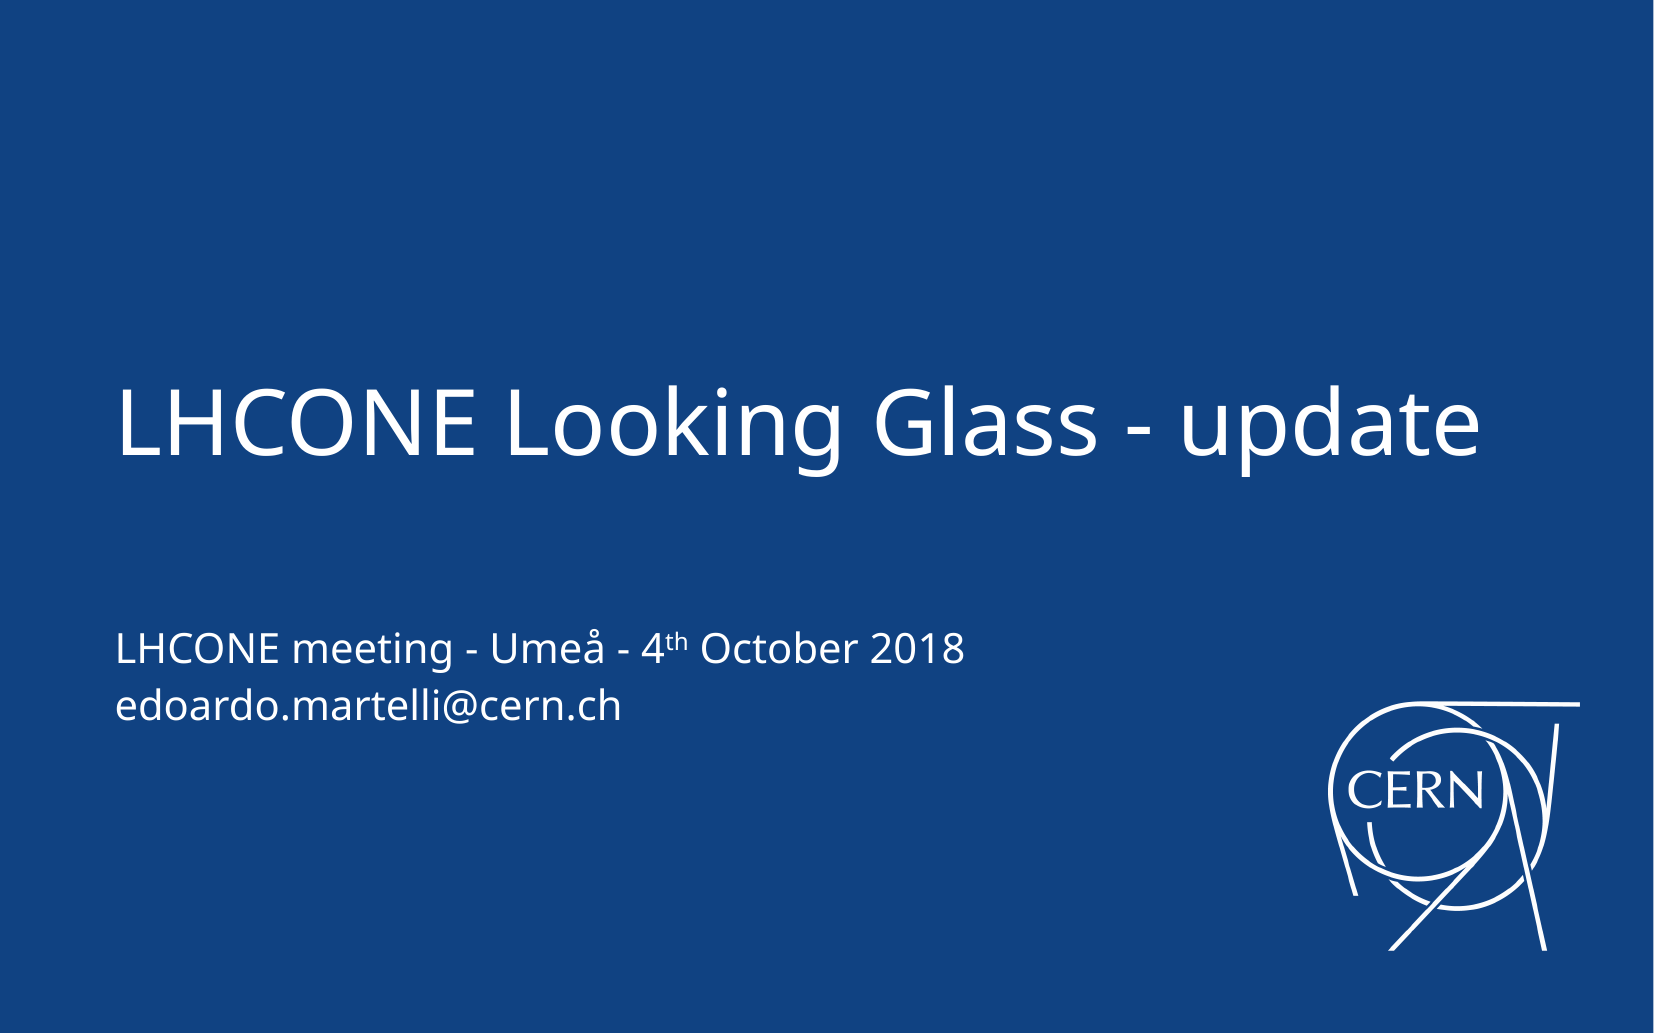

# LHCONE Looking Glass - update LHCONE meeting - Umeå - 4th October 2018 edoardo.martelli@cern.ch